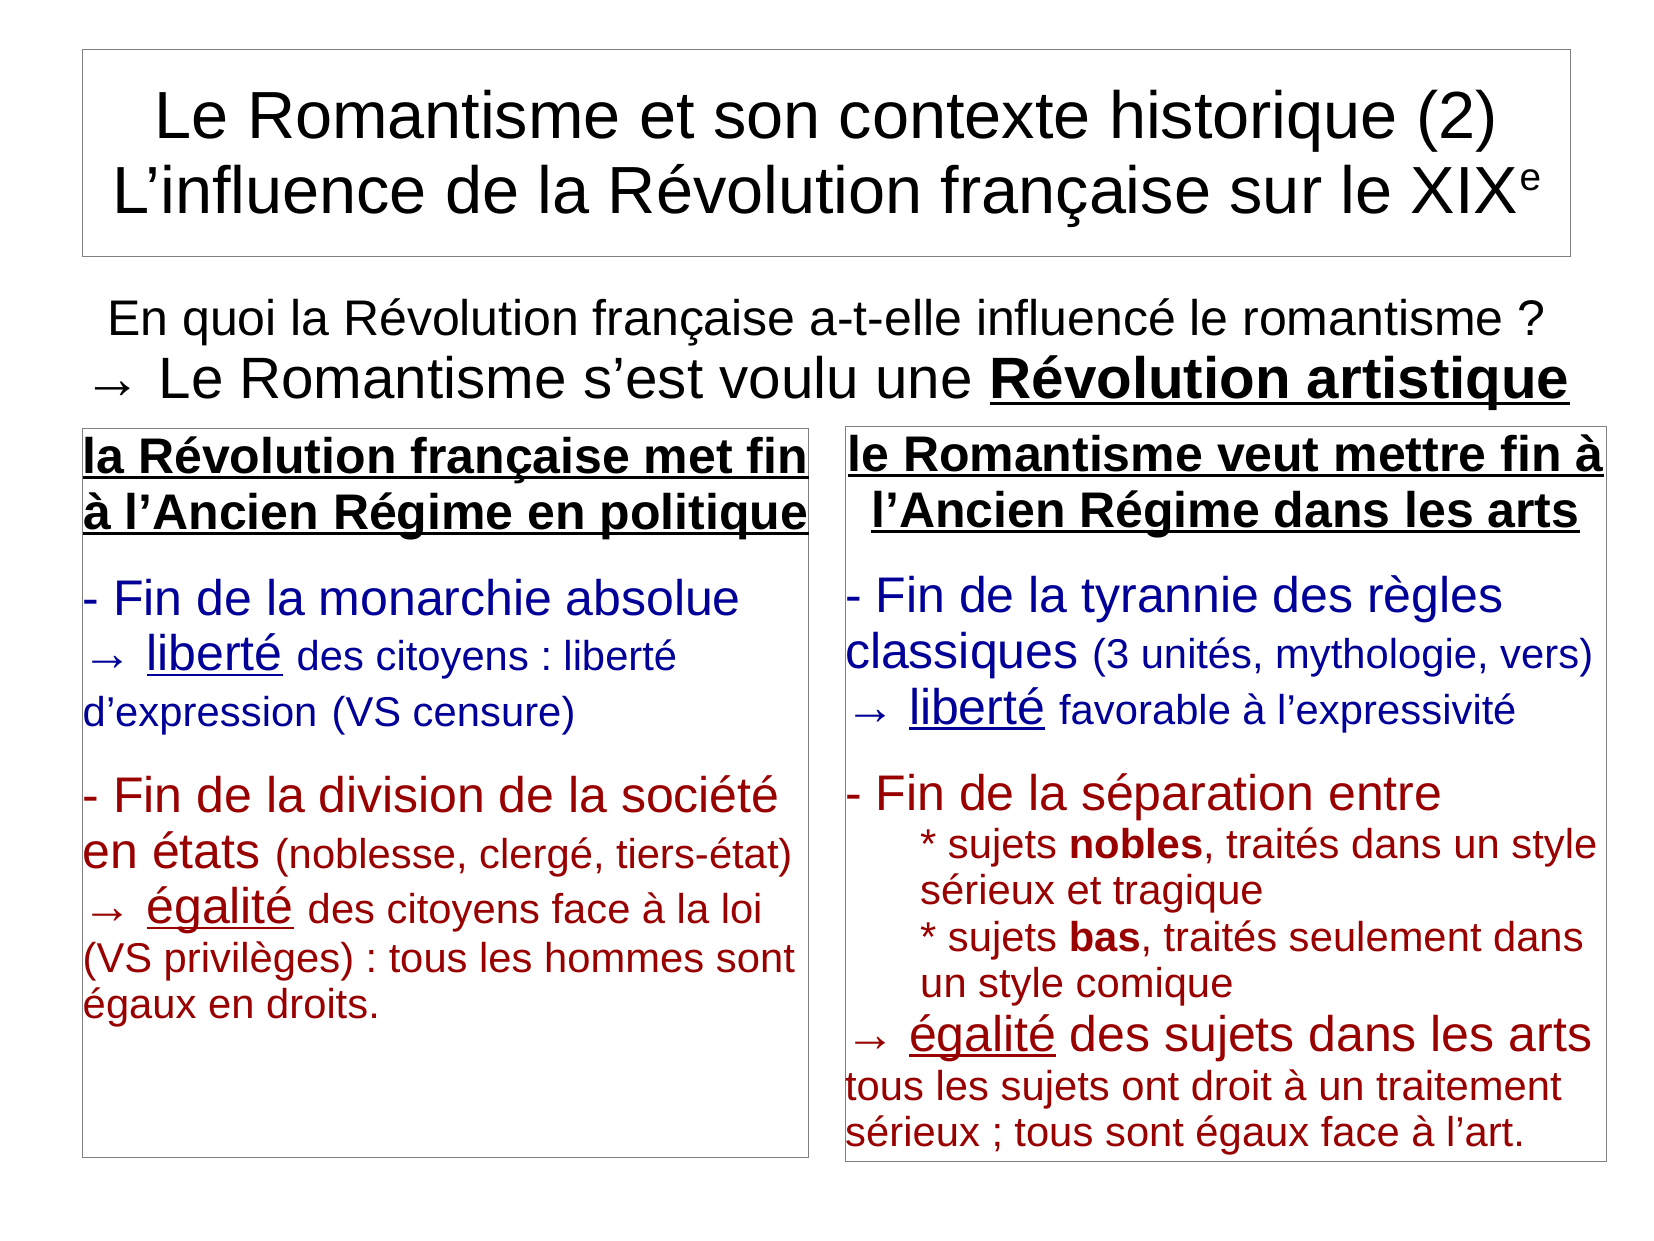

# Le Romantisme et son contexte historique (2) L’influence de la Révolution française sur le XIXe
En quoi la Révolution française a-t-elle influencé le romantisme ?
→ Le Romantisme s’est voulu une Révolution artistique
le Romantisme veut mettre fin à l’Ancien Régime dans les arts
- Fin de la tyrannie des règles classiques (3 unités, mythologie, vers)
→ liberté favorable à l’expressivité
- Fin de la séparation entre
* sujets nobles, traités dans un style sérieux et tragique
* sujets bas, traités seulement dans un style comique
→ égalité des sujets dans les arts tous les sujets ont droit à un traitement sérieux ; tous sont égaux face à l’art.
la Révolution française met fin à l’Ancien Régime en politique
- Fin de la monarchie absolue
→ liberté des citoyens : liberté d’expression (VS censure)
- Fin de la division de la société en états (noblesse, clergé, tiers-état)
→ égalité des citoyens face à la loi (VS privilèges) : tous les hommes sont égaux en droits.